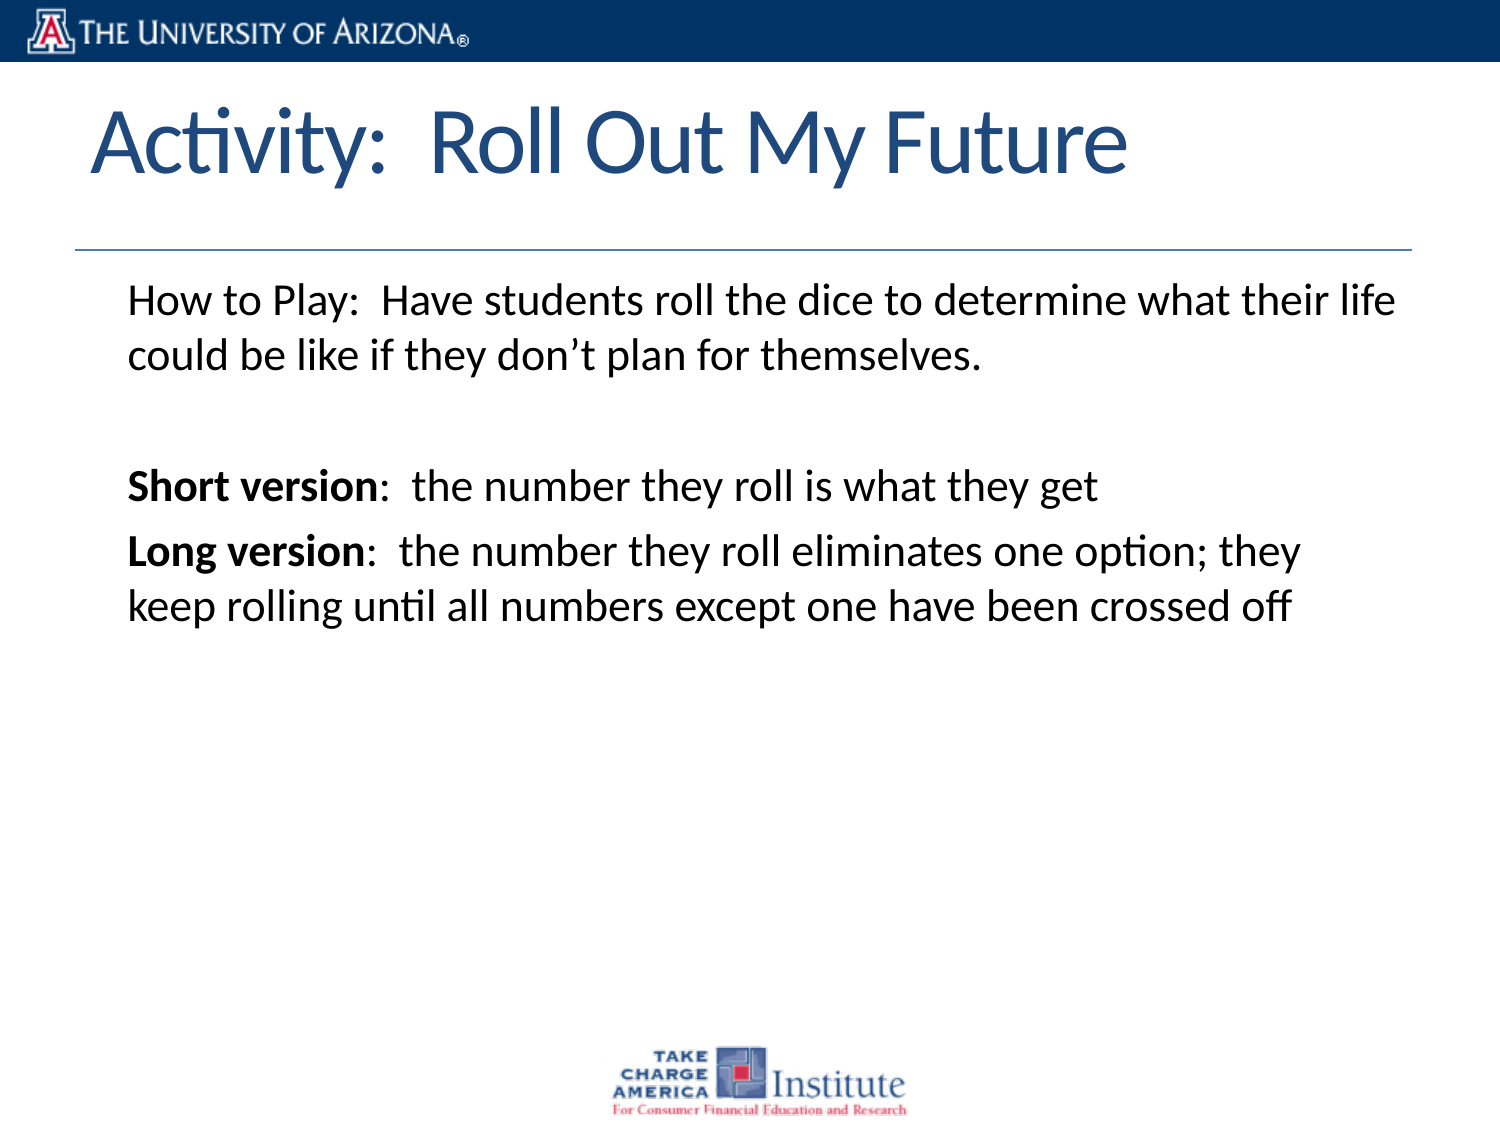

# Activity: Roll Out My Future
How to Play: Have students roll the dice to determine what their life could be like if they don’t plan for themselves.
Short version: the number they roll is what they get
Long version: the number they roll eliminates one option; they keep rolling until all numbers except one have been crossed off